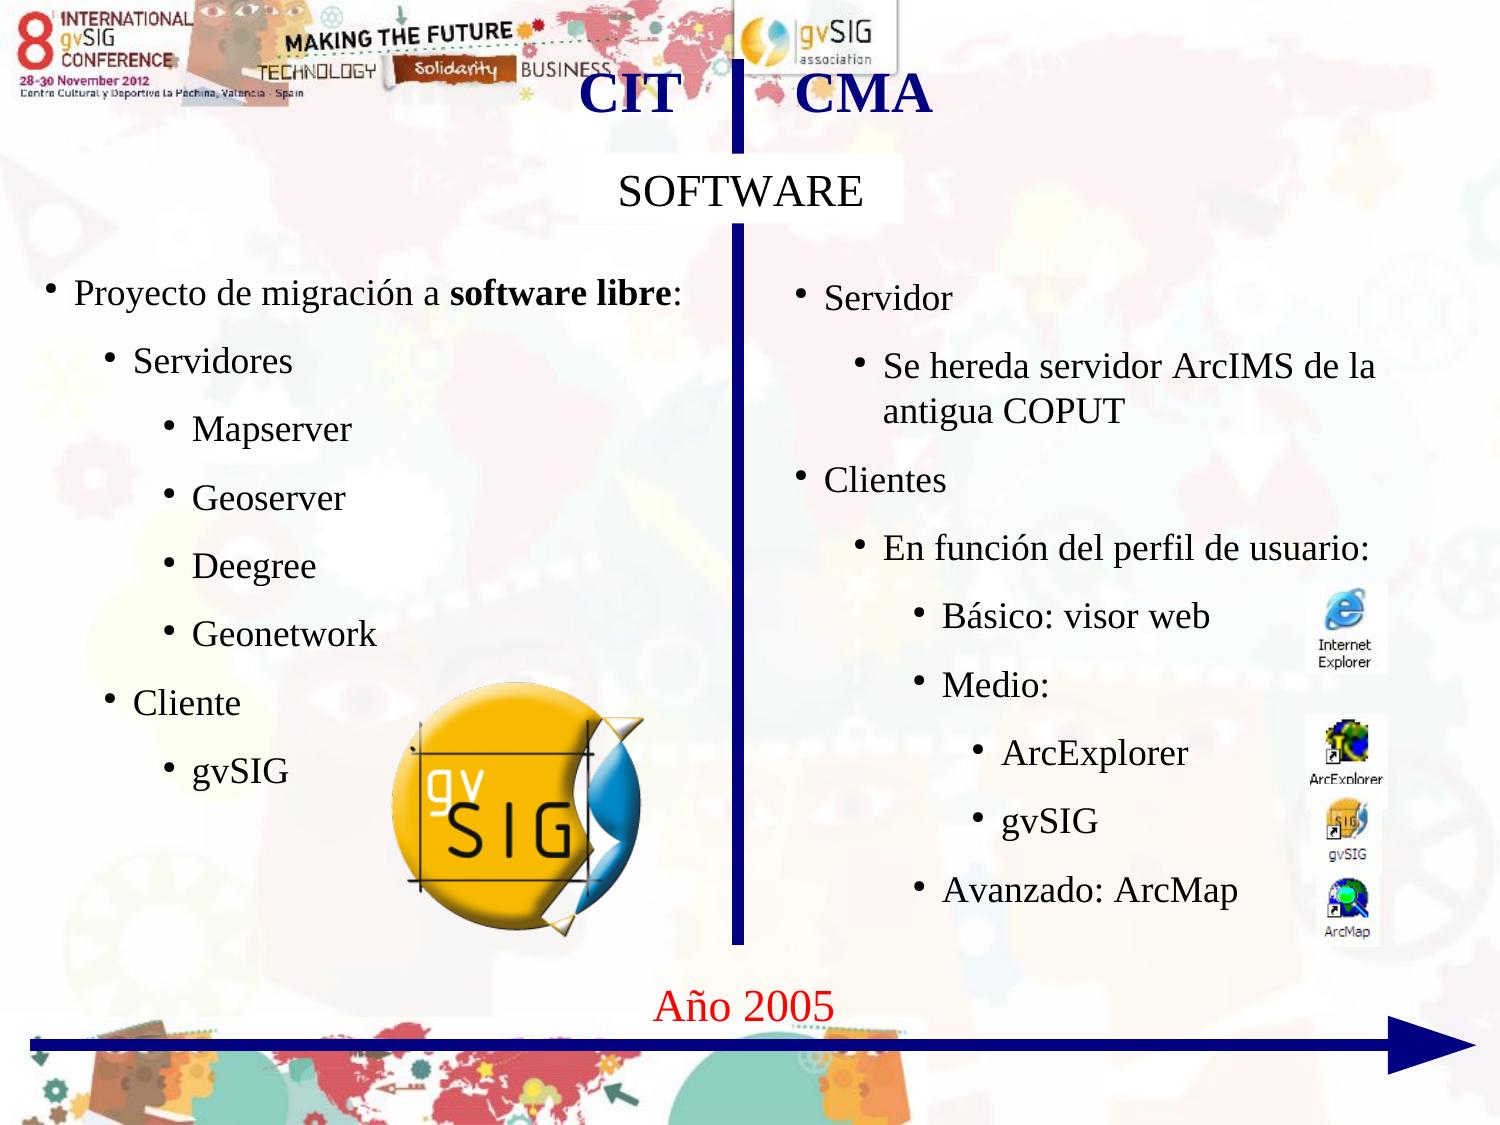

CIT
CMA
SOFTWARE
Proyecto de migración a software libre:
Servidores
Mapserver
Geoserver
Deegree
Geonetwork
Cliente
gvSIG
Servidor
Se hereda servidor ArcIMS de la antigua COPUT
Clientes
En función del perfil de usuario:
Básico: visor web
Medio:
ArcExplorer
gvSIG
Avanzado: ArcMap
Año 2005